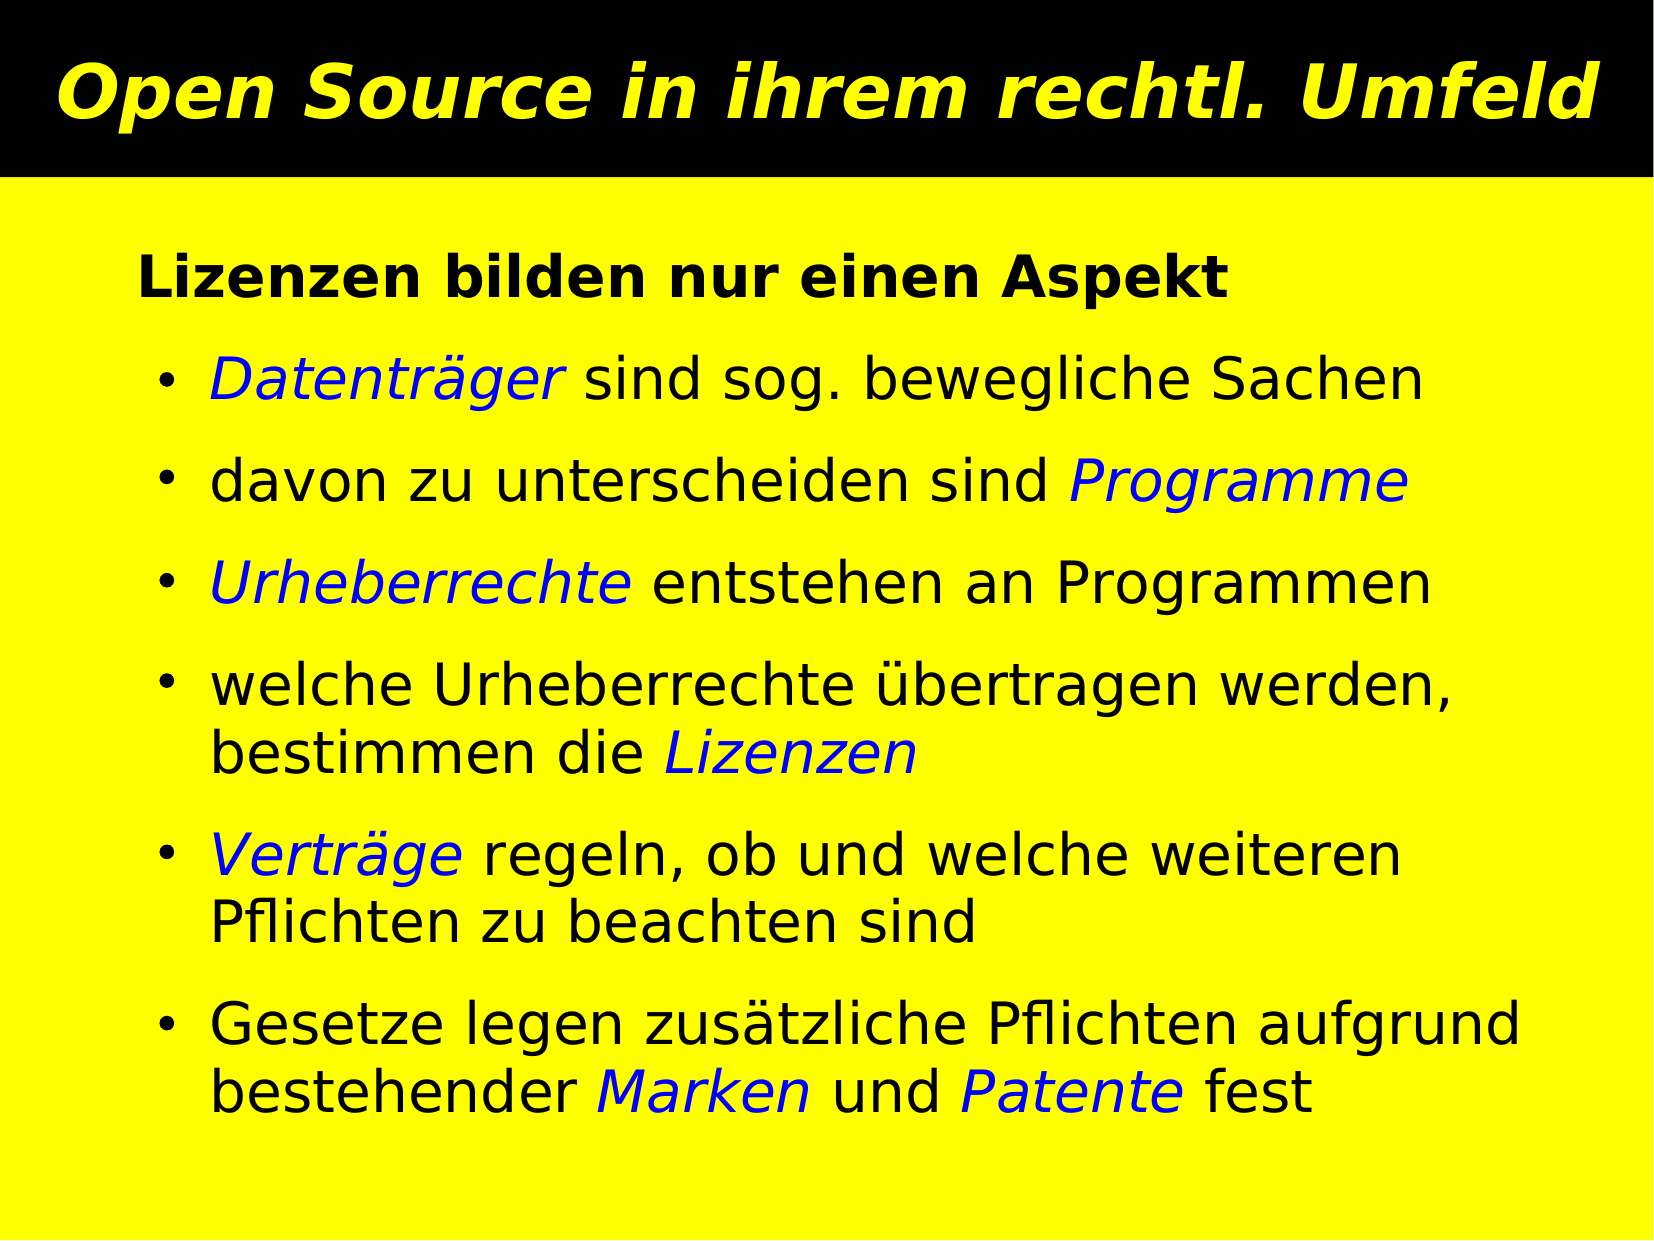

Open Source in ihrem rechtl. Umfeld
Lizenzen bilden nur einen Aspekt
	Datenträger sind sog. bewegliche Sachen
	davon zu unterscheiden sind Programme
	Urheberrechte entstehen an Programmen
	welche Urheberrechte übertragen werden,
	bestimmen die Lizenzen
	Verträge regeln, ob und welche weiteren
	Pflichten zu beachten sind
	Gesetze legen zusätzliche Pflichten aufgrund
	bestehender Marken und Patente fest